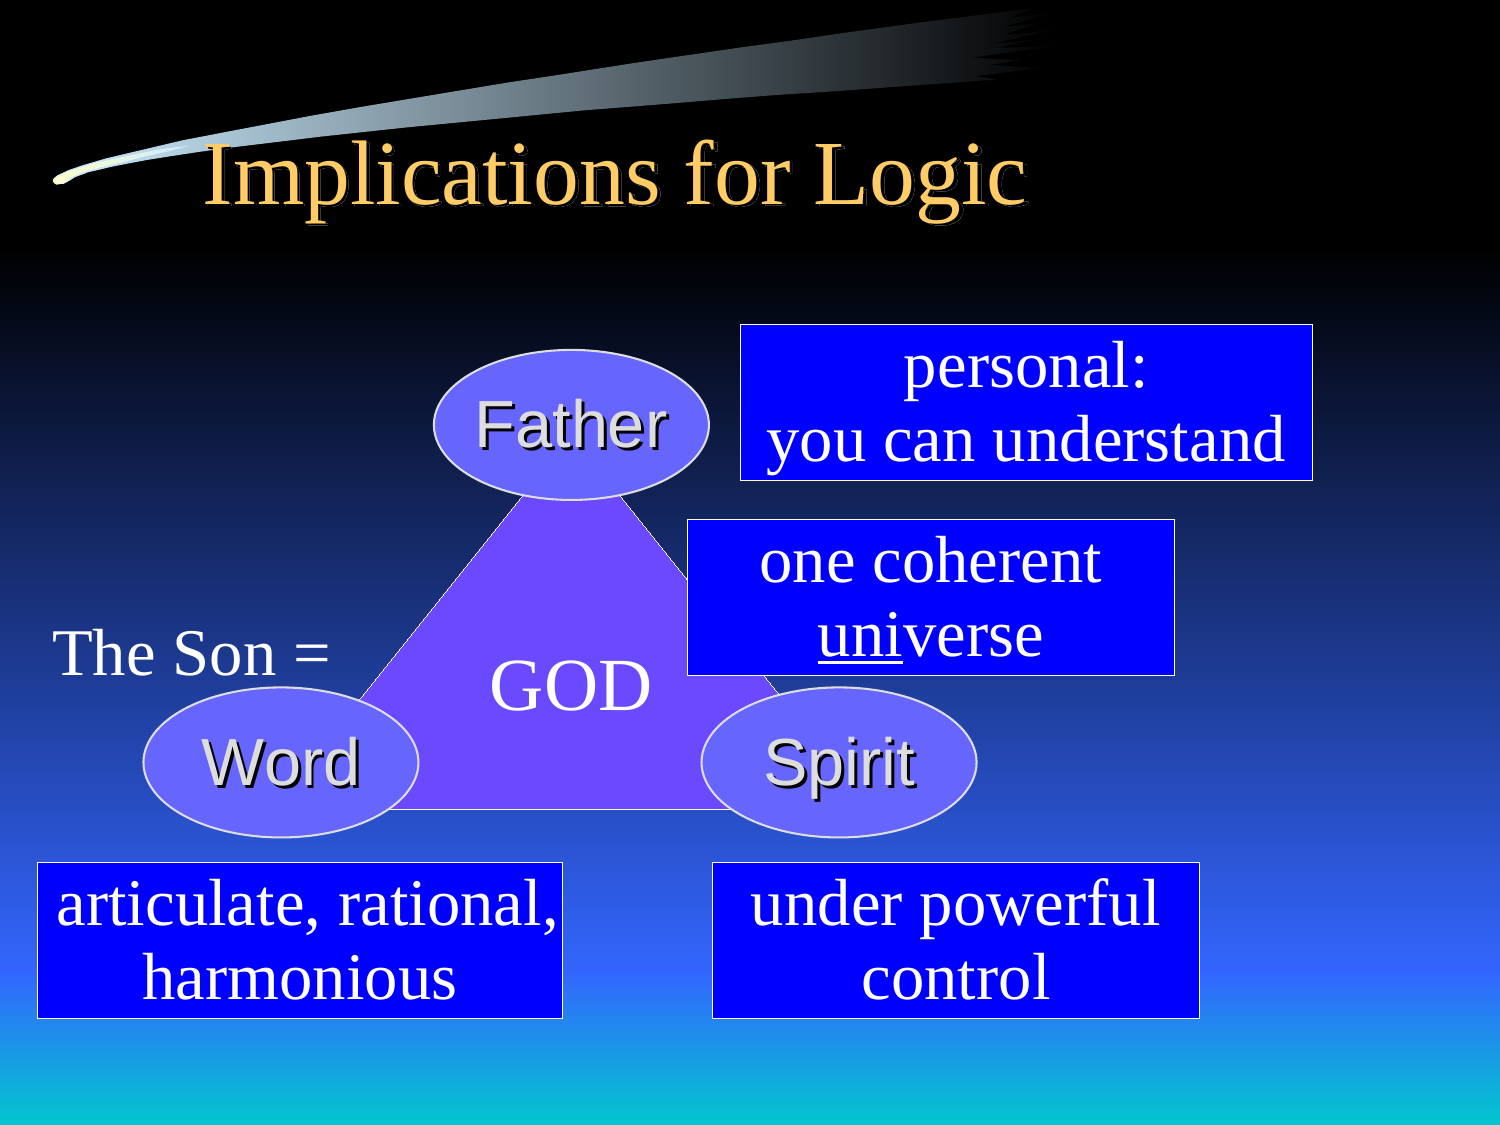

# Implications for Logic
personal:
you can understand
Father
GOD
Word
Spirit
one coherent
universe
The Son =
 articulate, rational,
harmonious
under powerful
control